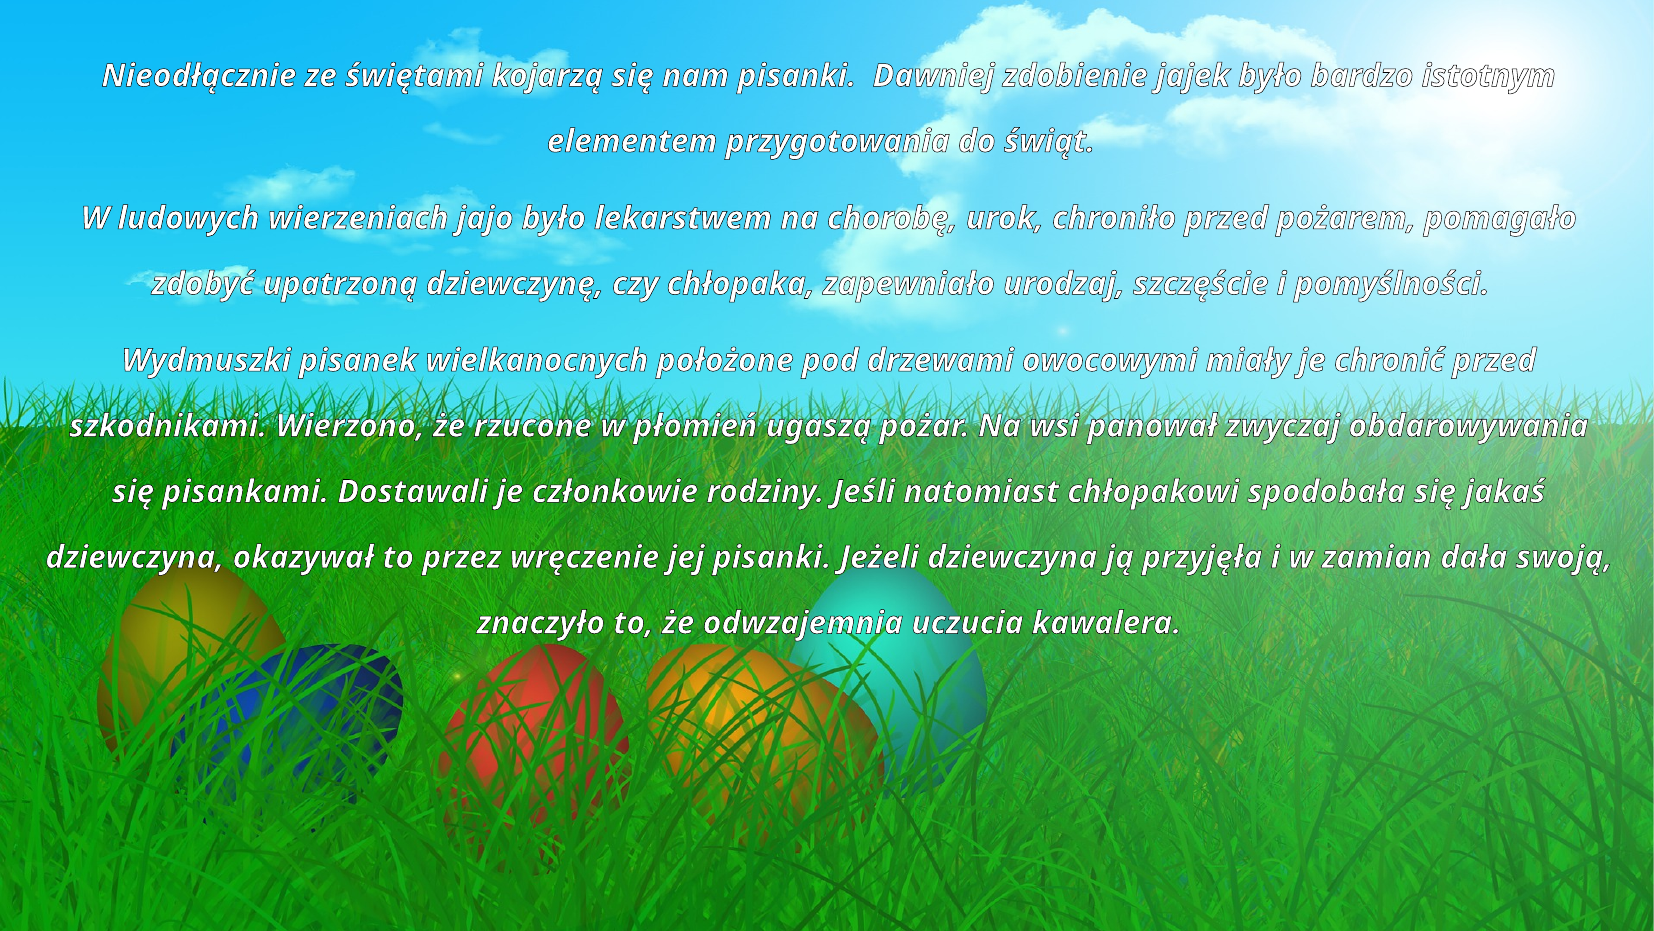

# Nieodłącznie ze świętami kojarzą się nam pisanki.  Dawniej zdobienie jajek było bardzo istotnym elementem przygotowania do świąt.
W ludowych wierzeniach jajo było lekarstwem na chorobę, urok, chroniło przed pożarem, pomagało zdobyć upatrzoną dziewczynę, czy chłopaka, zapewniało urodzaj, szczęście i pomyślności.
Wydmuszki pisanek wielkanocnych położone pod drzewami owocowymi miały je chronić przed szkodnikami. Wierzono, że rzucone w płomień ugaszą pożar. Na wsi panował zwyczaj obdarowywania się pisankami. Dostawali je członkowie rodziny. Jeśli natomiast chłopakowi spodobała się jakaś dziewczyna, okazywał to przez wręczenie jej pisanki. Jeżeli dziewczyna ją przyjęła i w zamian dała swoją, znaczyło to, że odwzajemnia uczucia kawalera.